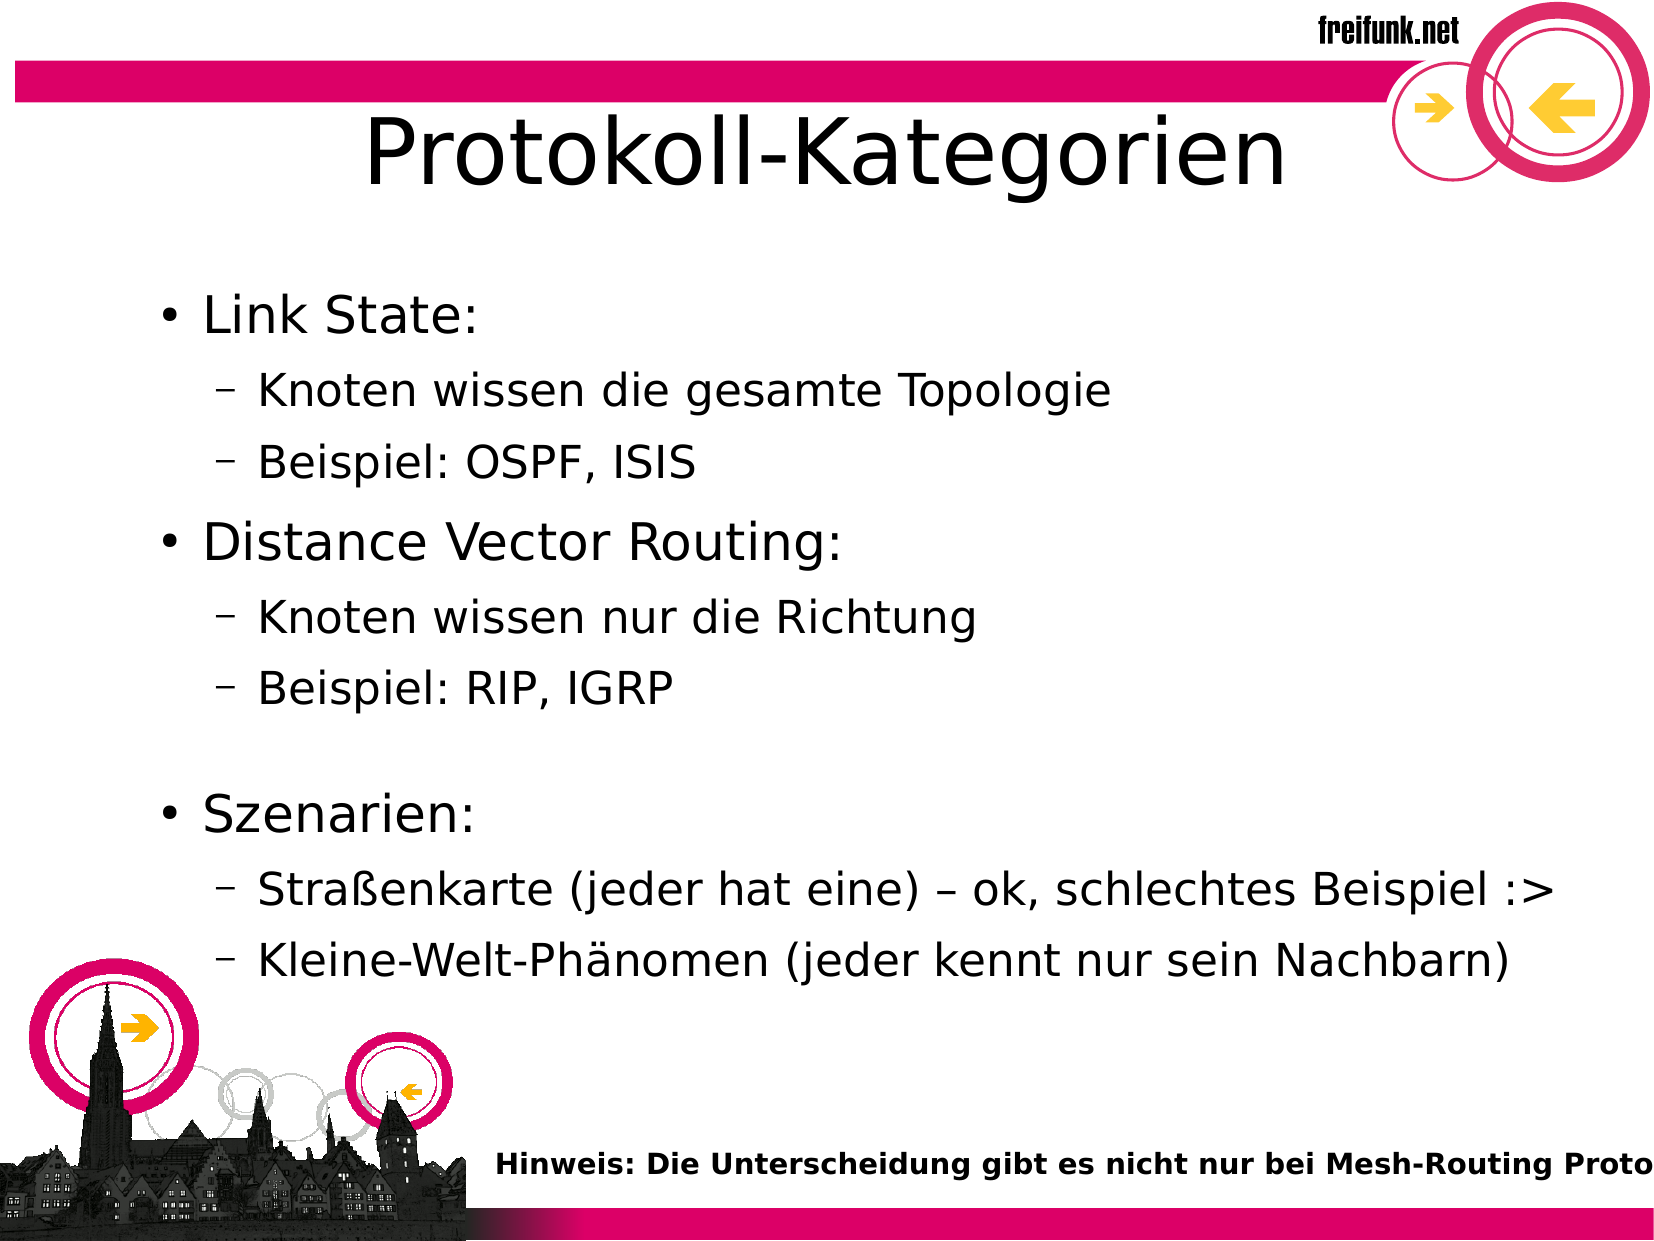

# Protokoll-Kategorien
Link State:
Knoten wissen die gesamte Topologie
Beispiel: OSPF, ISIS
Distance Vector Routing:
Knoten wissen nur die Richtung
Beispiel: RIP, IGRP
Szenarien:
Straßenkarte (jeder hat eine) – ok, schlechtes Beispiel :>
Kleine-Welt-Phänomen (jeder kennt nur sein Nachbarn)
Hinweis: Die Unterscheidung gibt es nicht nur bei Mesh-Routing Protokollen